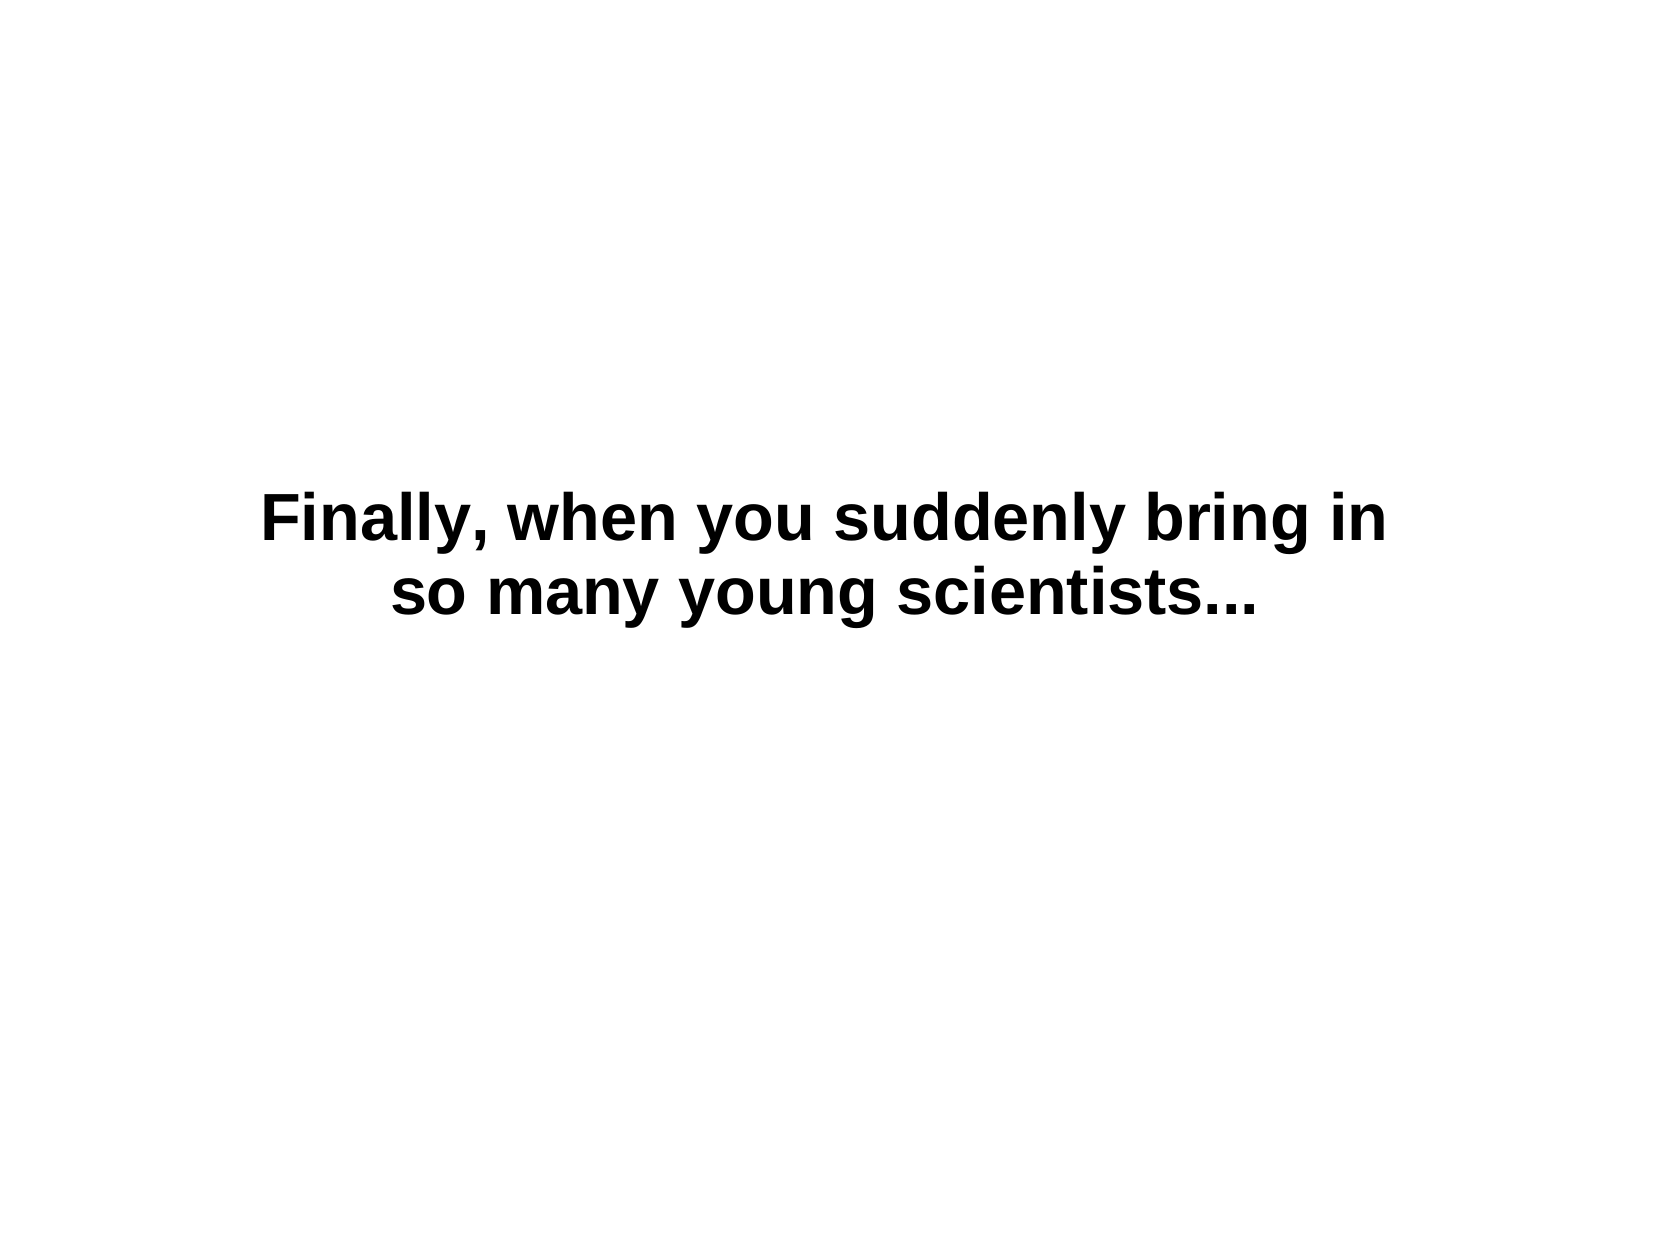

Finally, when you suddenly bring in
so many young scientists...